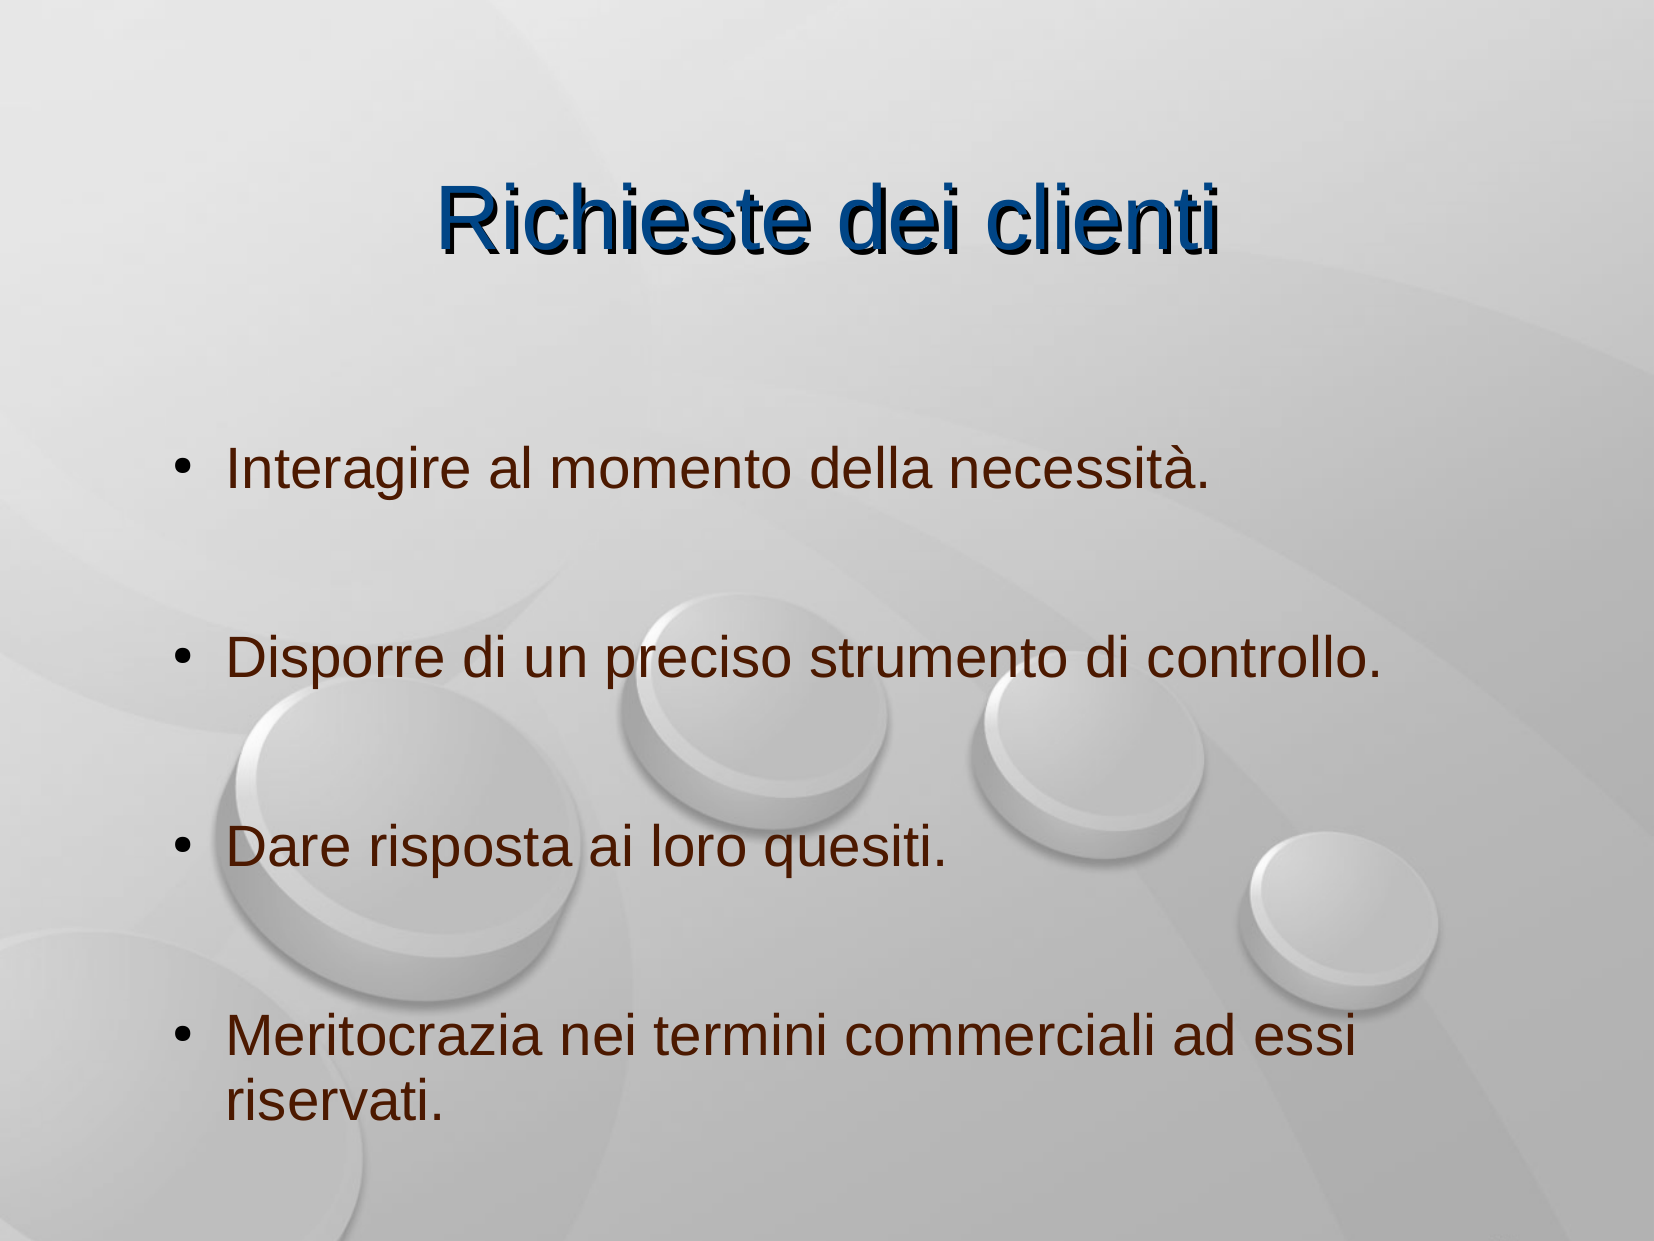

Richieste dei clienti
# Interagire al momento della necessità.
Disporre di un preciso strumento di controllo.
Dare risposta ai loro quesiti.
Meritocrazia nei termini commerciali ad essi riservati.